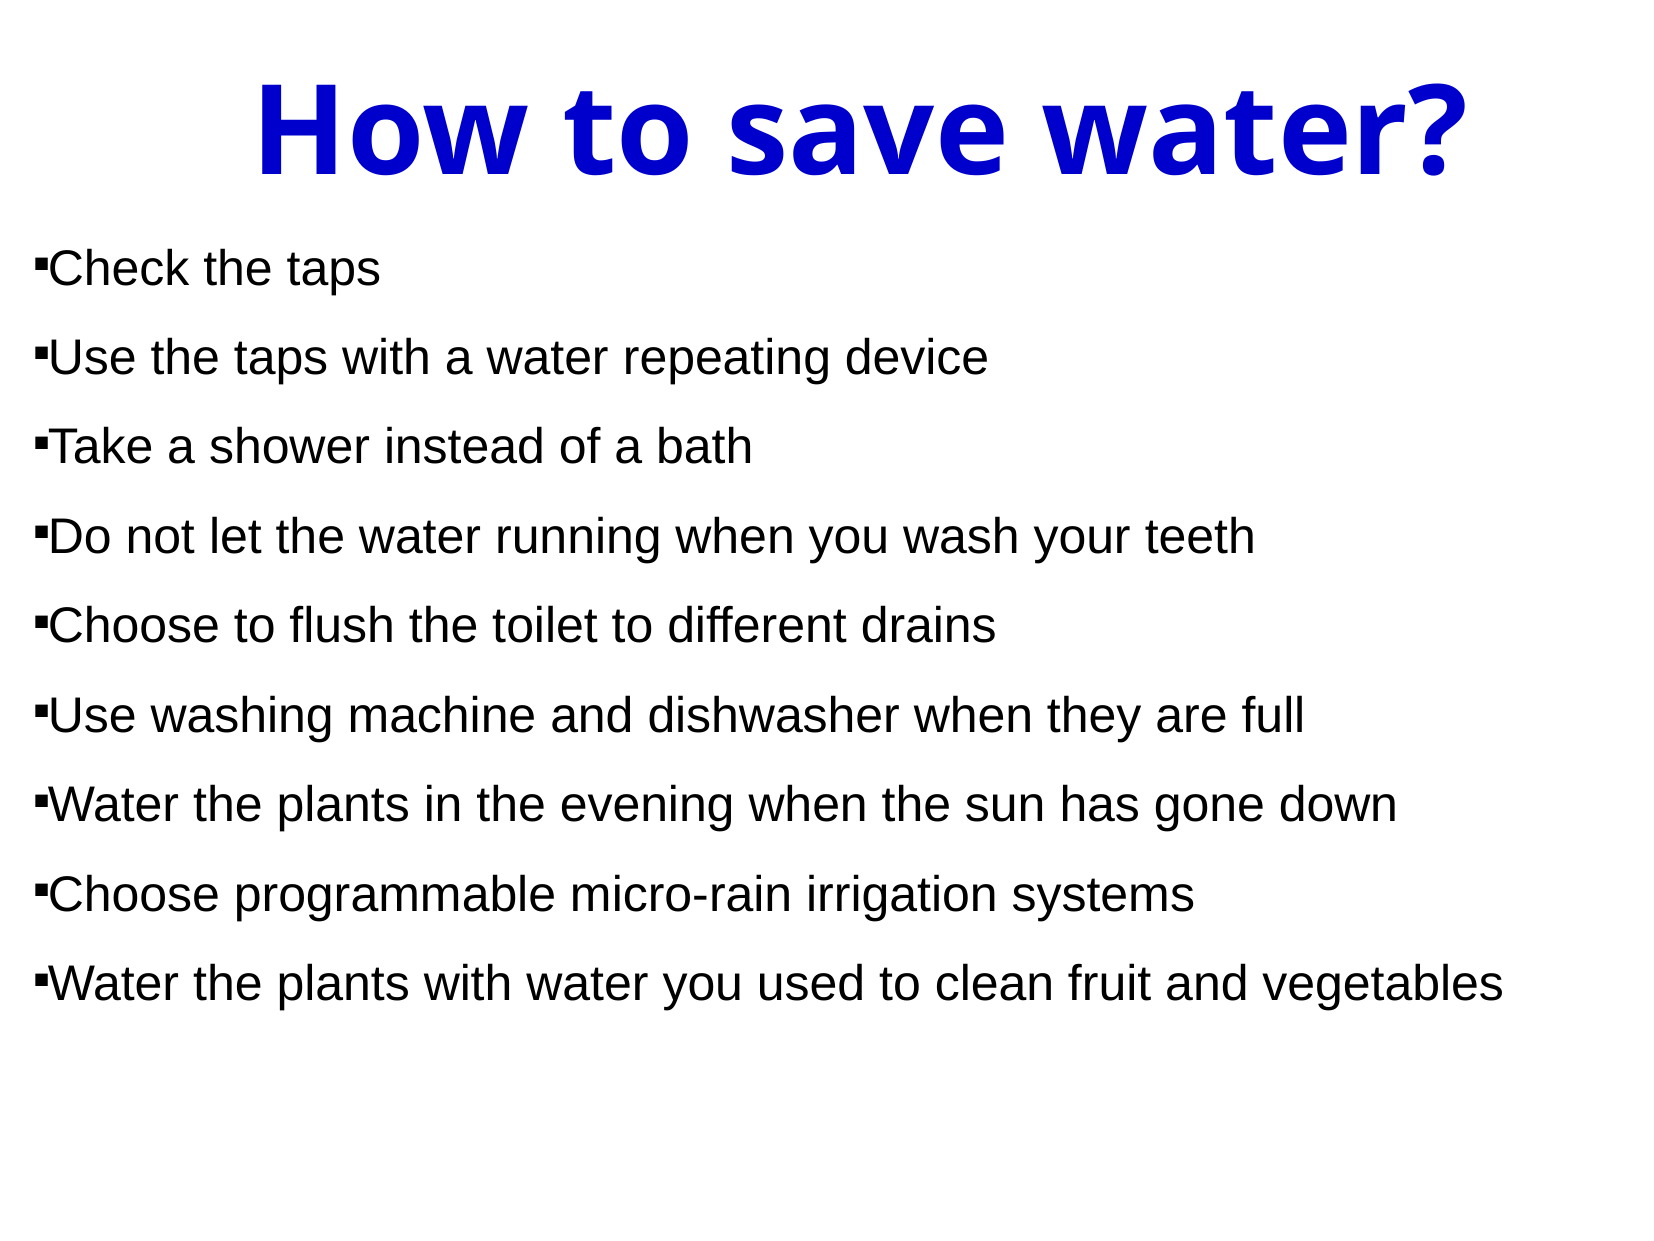

# How to save water?
Check the taps
Use the taps with a water repeating device
Take a shower instead of a bath
Do not let the water running when you wash your teeth
Choose to flush the toilet to different drains
Use washing machine and dishwasher when they are full
Water the plants in the evening when the sun has gone down
Choose programmable micro-rain irrigation systems
Water the plants with water you used to clean fruit and vegetables